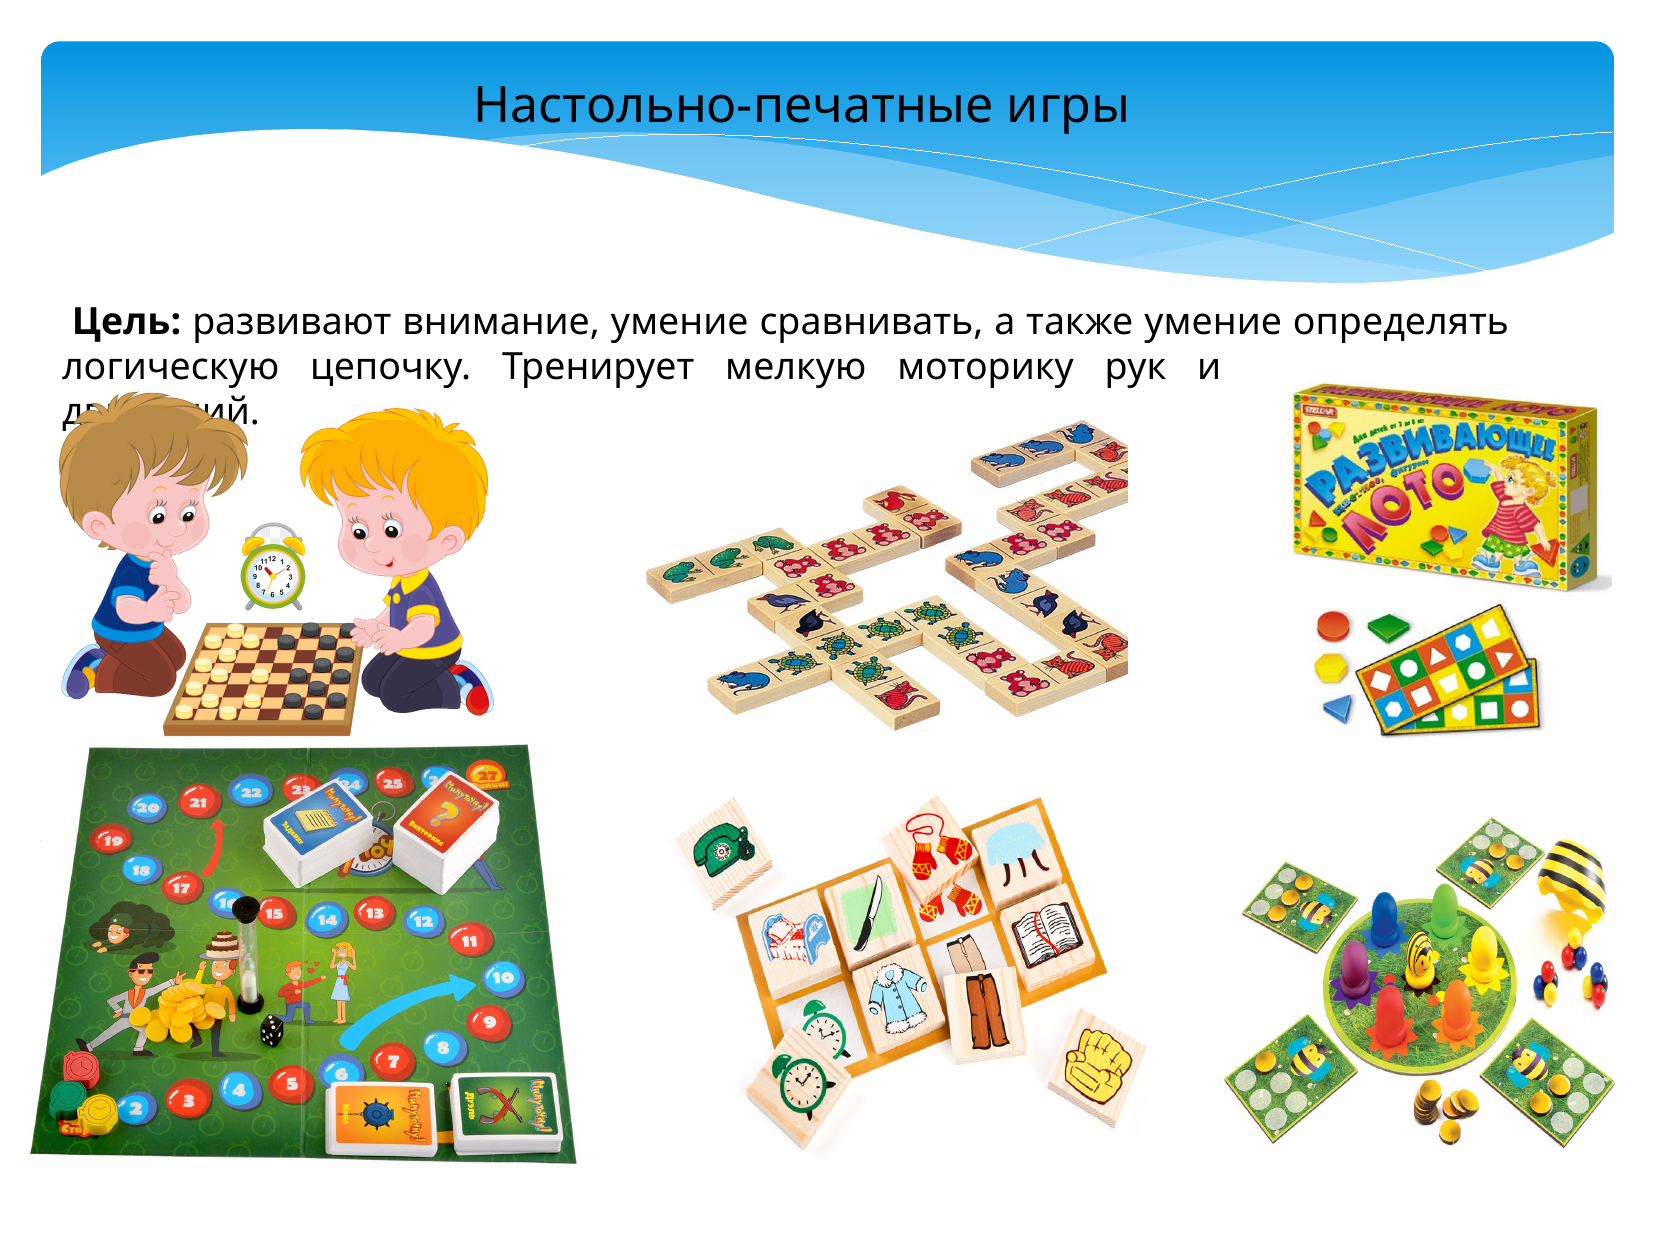

Настольно-печатные игры
 Цель: развивают внимание, умение сравнивать, а также умение определять логическую цепочку. Тренирует мелкую моторику рук и координацию движений.